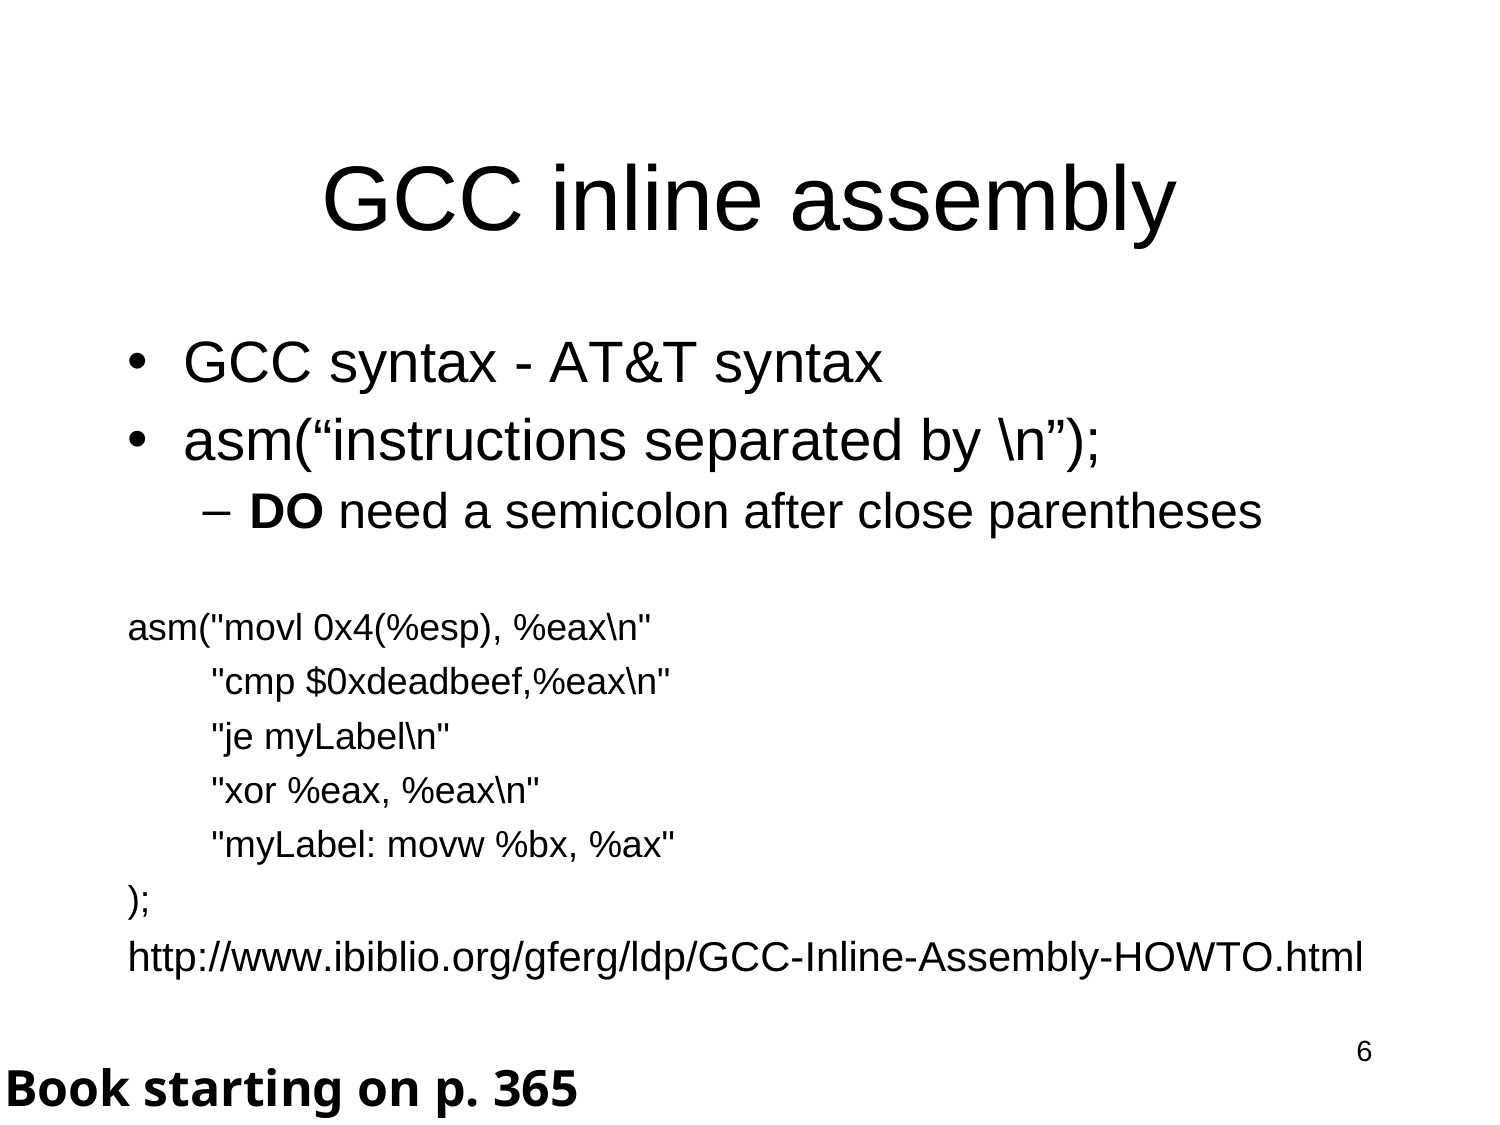

# GCC inline assembly
GCC syntax - AT&T syntax
asm(“instructions separated by \n”);
DO need a semicolon after close parentheses
asm("movl 0x4(%esp), %eax\n"
 "cmp $0xdeadbeef,%eax\n"
 "je myLabel\n"
 "xor %eax, %eax\n"
 "myLabel: movw %bx, %ax"
);
http://www.ibiblio.org/gferg/ldp/GCC-Inline-Assembly-HOWTO.html
Book starting on p. 365